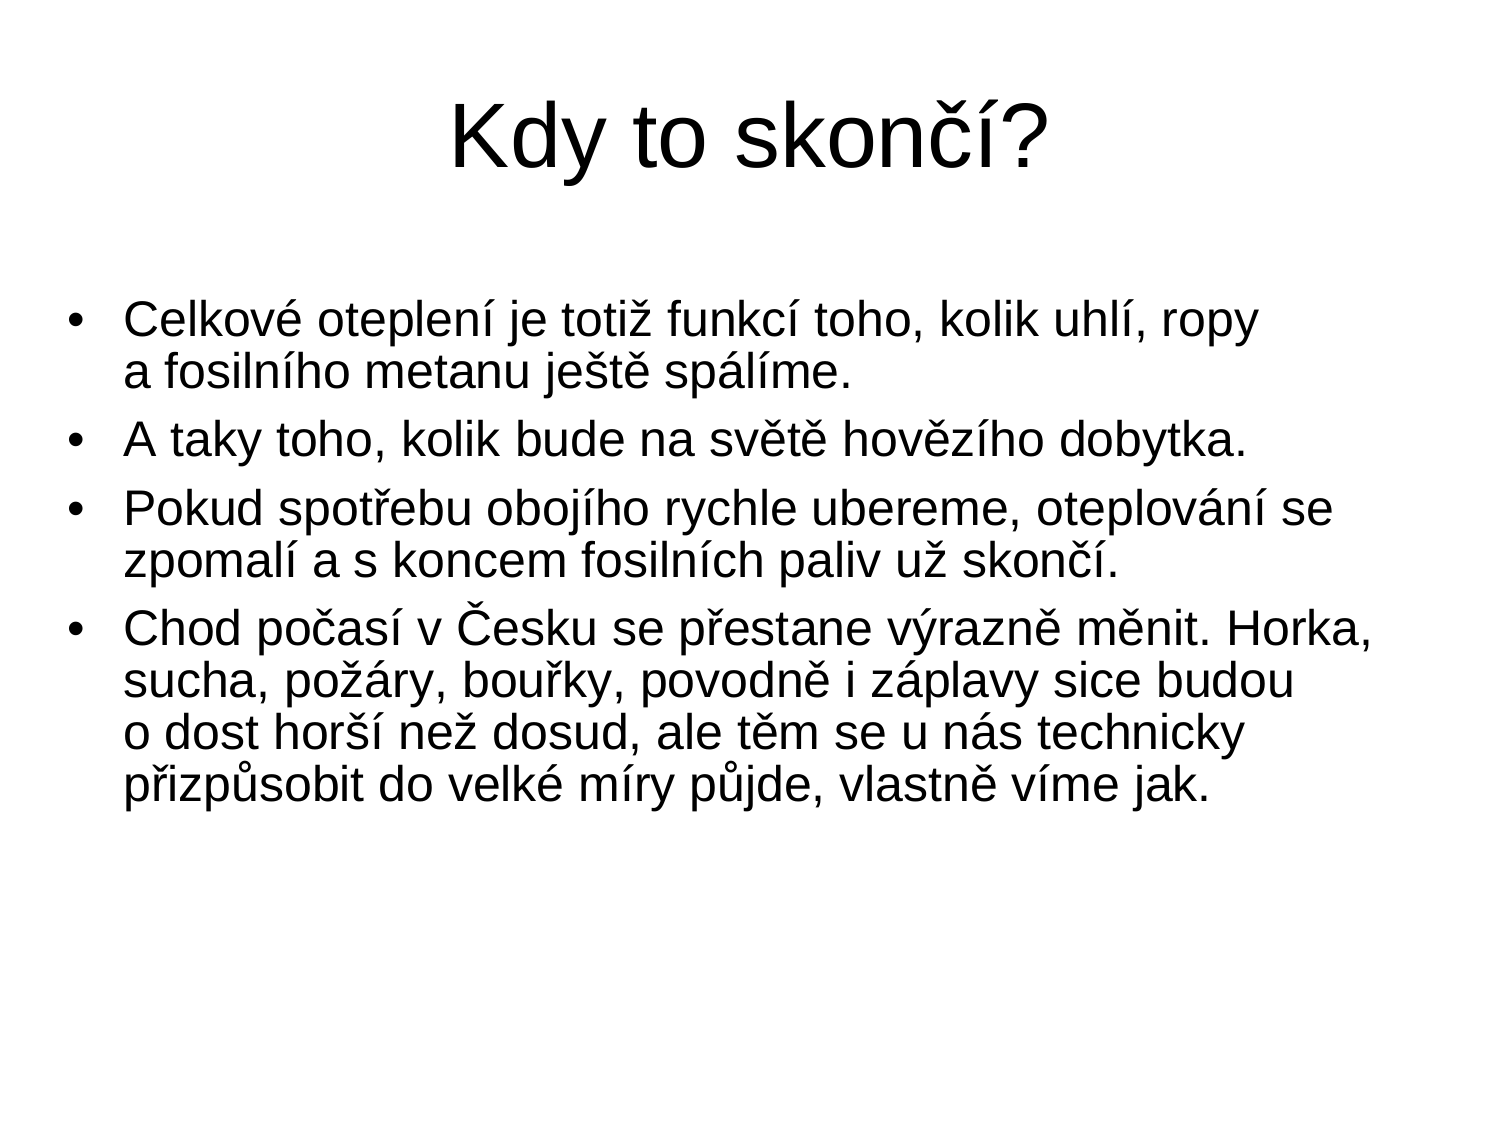

# Kdy to skončí?
Celkové oteplení je totiž funkcí toho, kolik uhlí, ropy a fosilního metanu ještě spálíme.
A taky toho, kolik bude na světě hovězího dobytka.
Pokud spotřebu obojího rychle ubereme, oteplování se zpomalí a s koncem fosilních paliv už skončí.
Chod počasí v Česku se přestane výrazně měnit. Horka, sucha, požáry, bouřky, povodně i záplavy sice budou o dost horší než dosud, ale těm se u nás technicky přizpůsobit do velké míry půjde, vlastně víme jak.